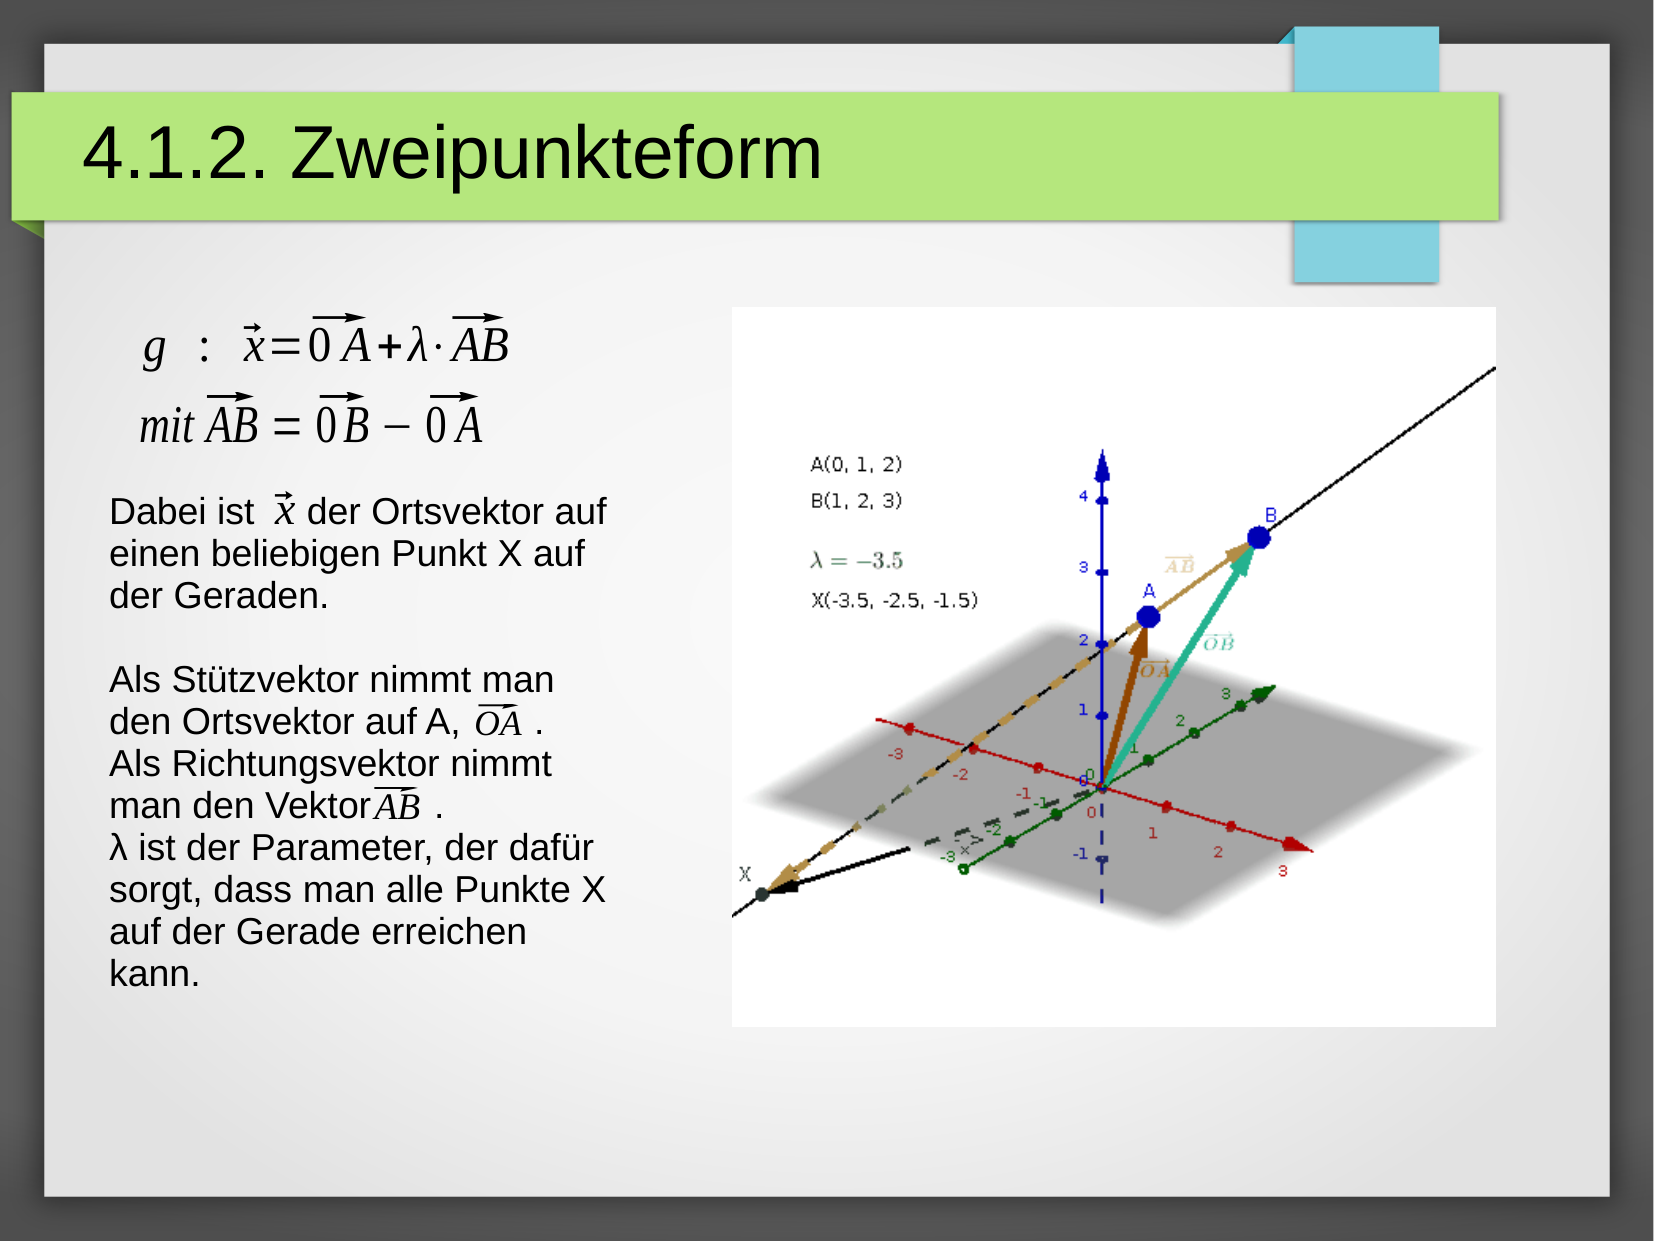

# 4.1.2. Zweipunkteform
Dabei ist der Ortsvektor auf einen beliebigen Punkt X auf der Geraden.
Als Stützvektor nimmt man den Ortsvektor auf A, .
Als Richtungsvektor nimmt man den Vektor .
λ ist der Parameter, der dafür sorgt, dass man alle Punkte X auf der Gerade erreichen kann.